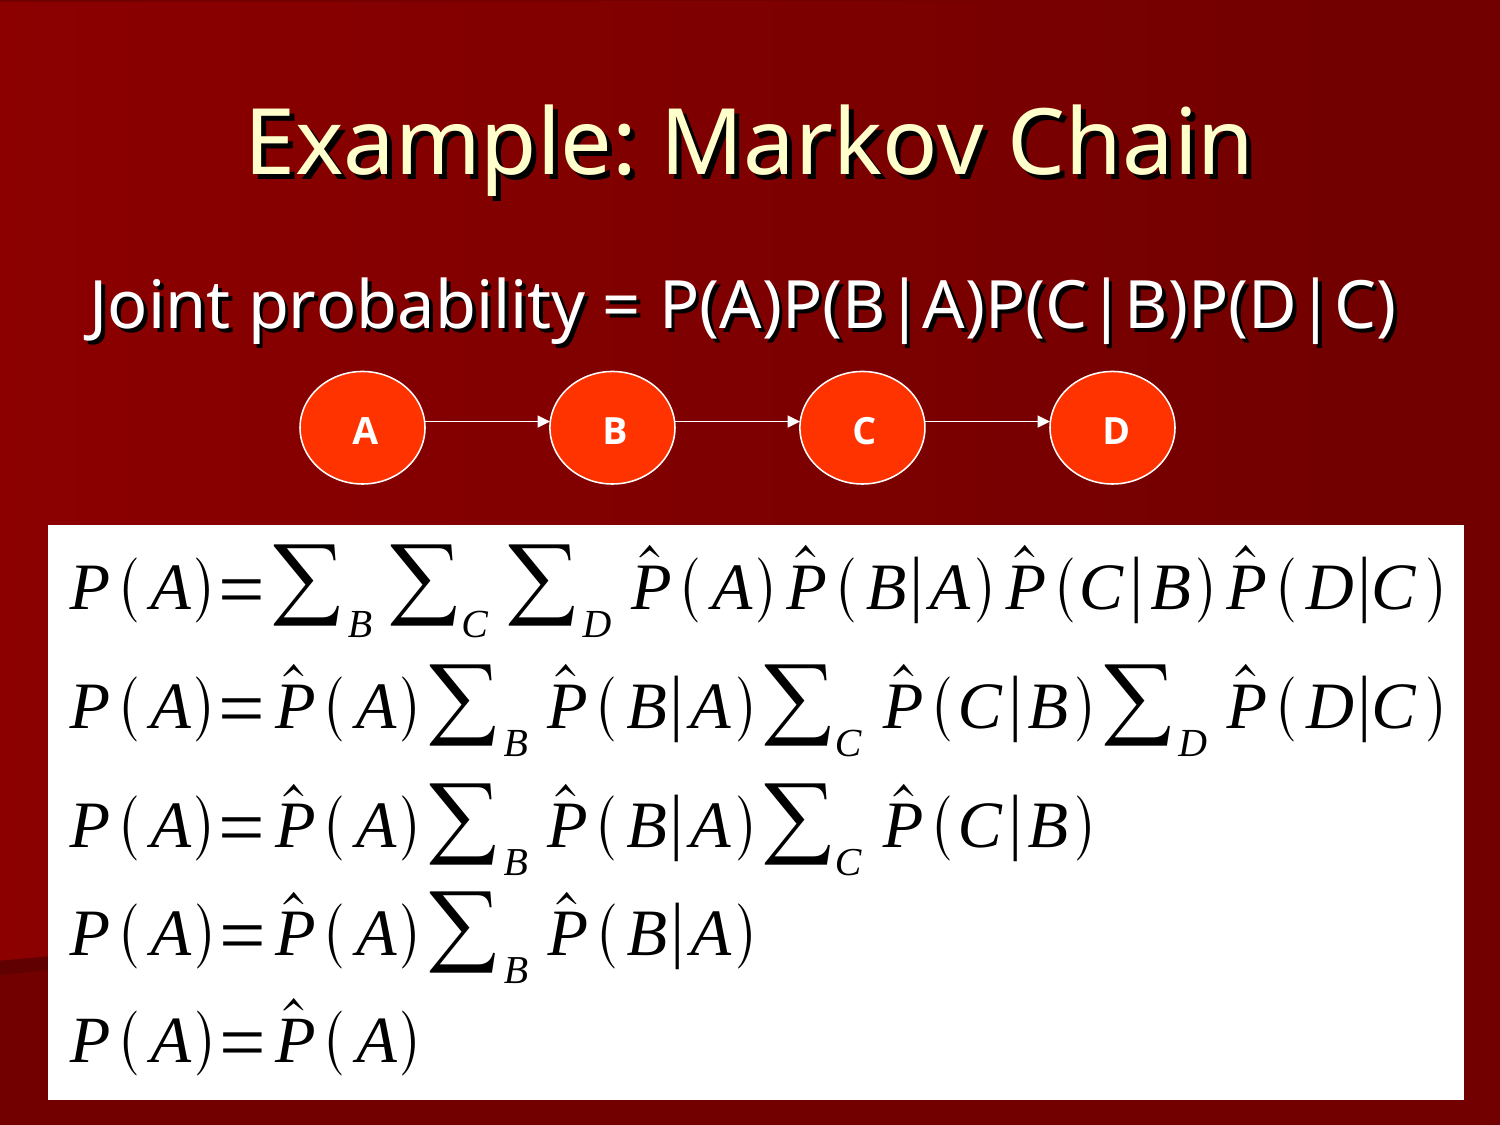

# Example: Markov Chain
Joint probability = P(A)P(B|A)P(C|B)P(D|C)
A
B
C
D